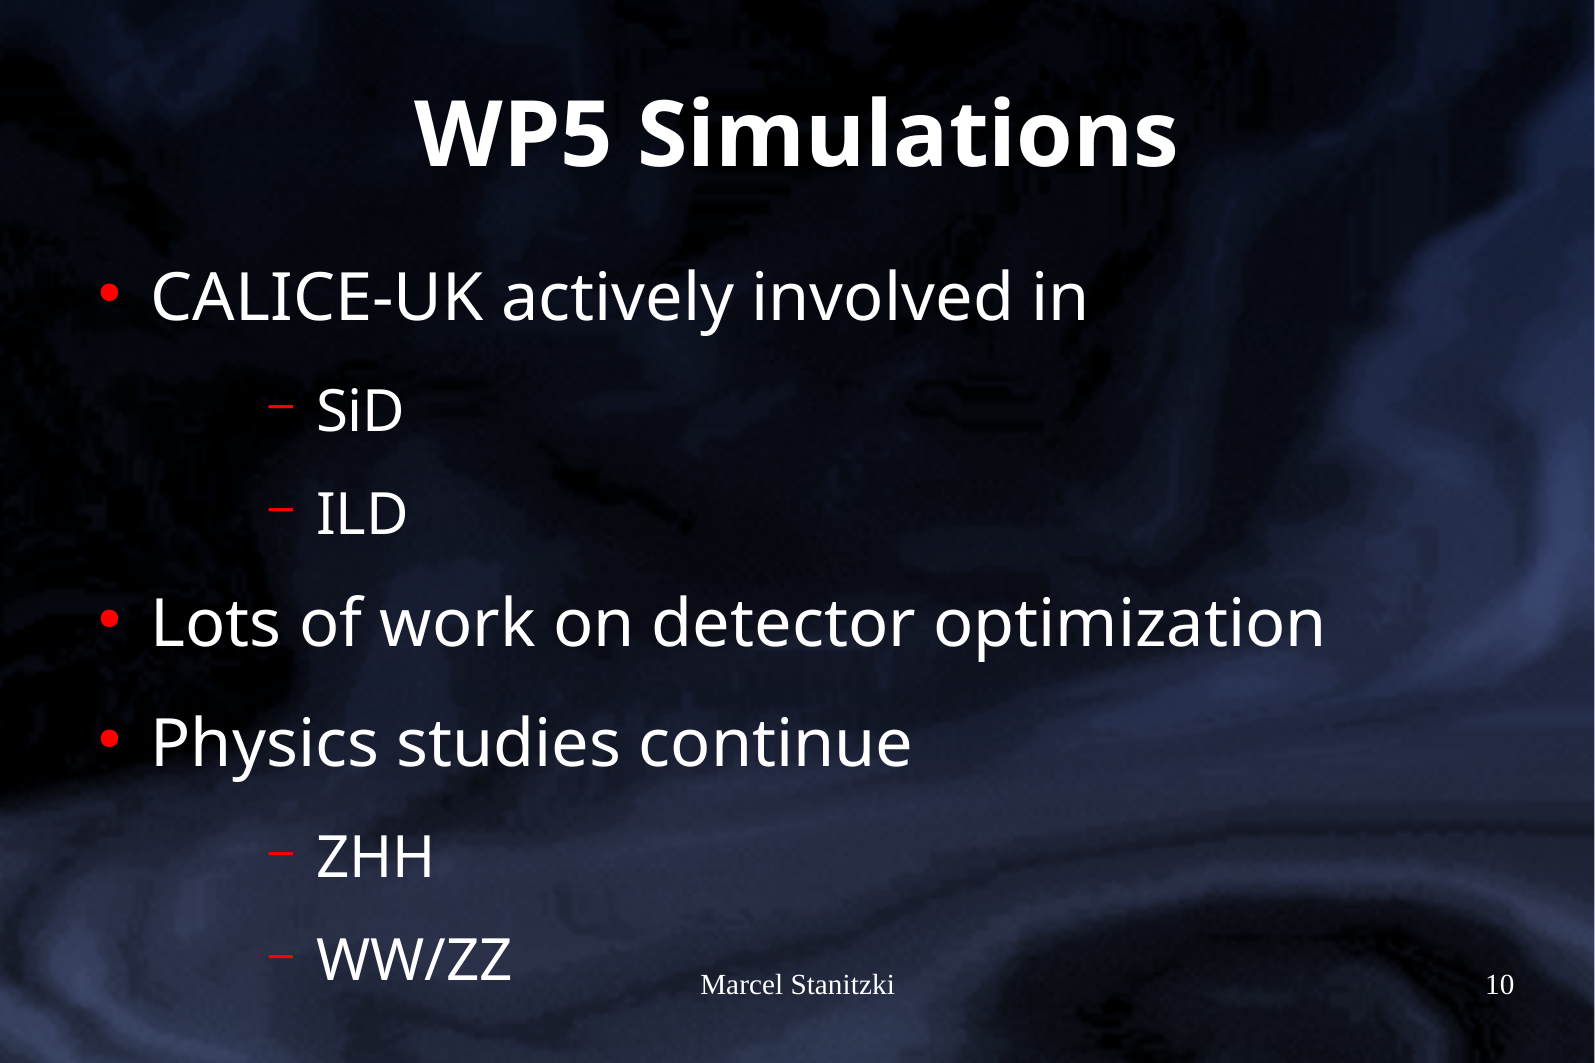

# WP5 Simulations
CALICE-UK actively involved in
SiD
ILD
Lots of work on detector optimization
Physics studies continue
ZHH
WW/ZZ
Marcel Stanitzki
10